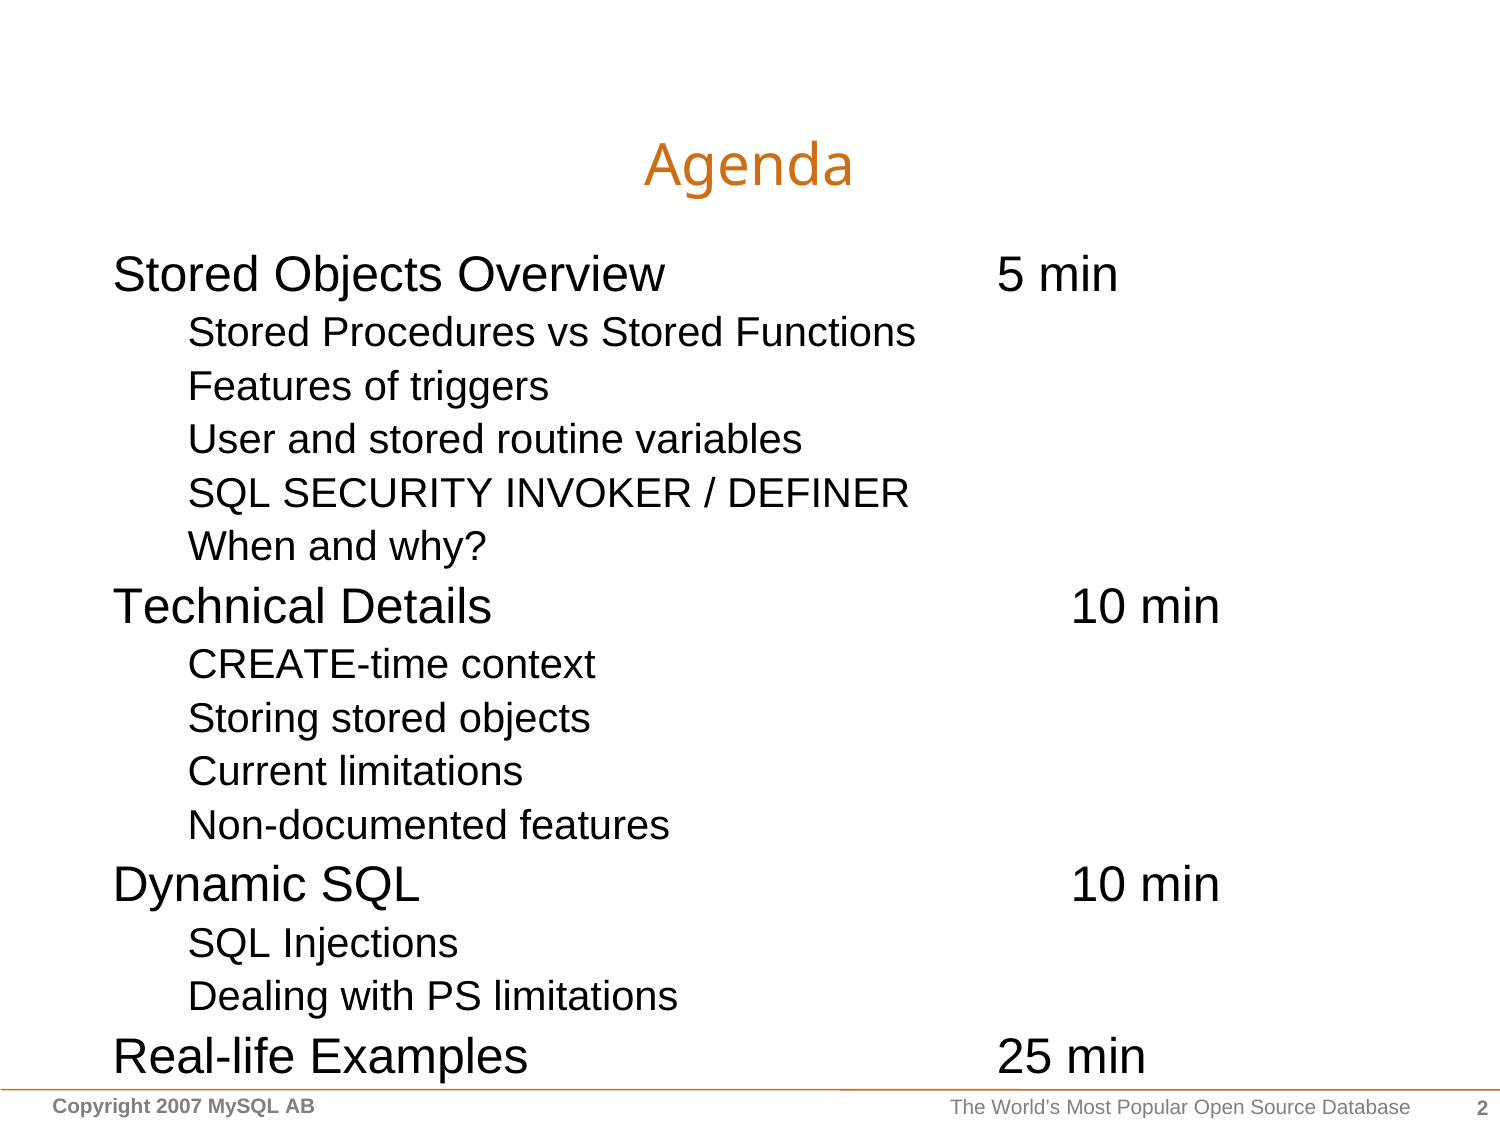

# Agenda
Stored Objects Overview					5 min
Stored Procedures vs Stored Functions
Features of triggers
User and stored routine variables
SQL SECURITY INVOKER / DEFINER
When and why?
Technical Details								10 min
CREATE-time context
Storing stored objects
Current limitations
Non-documented features
Dynamic SQL									10 min
SQL Injections
Dealing with PS limitations
Real-life Examples							25 min